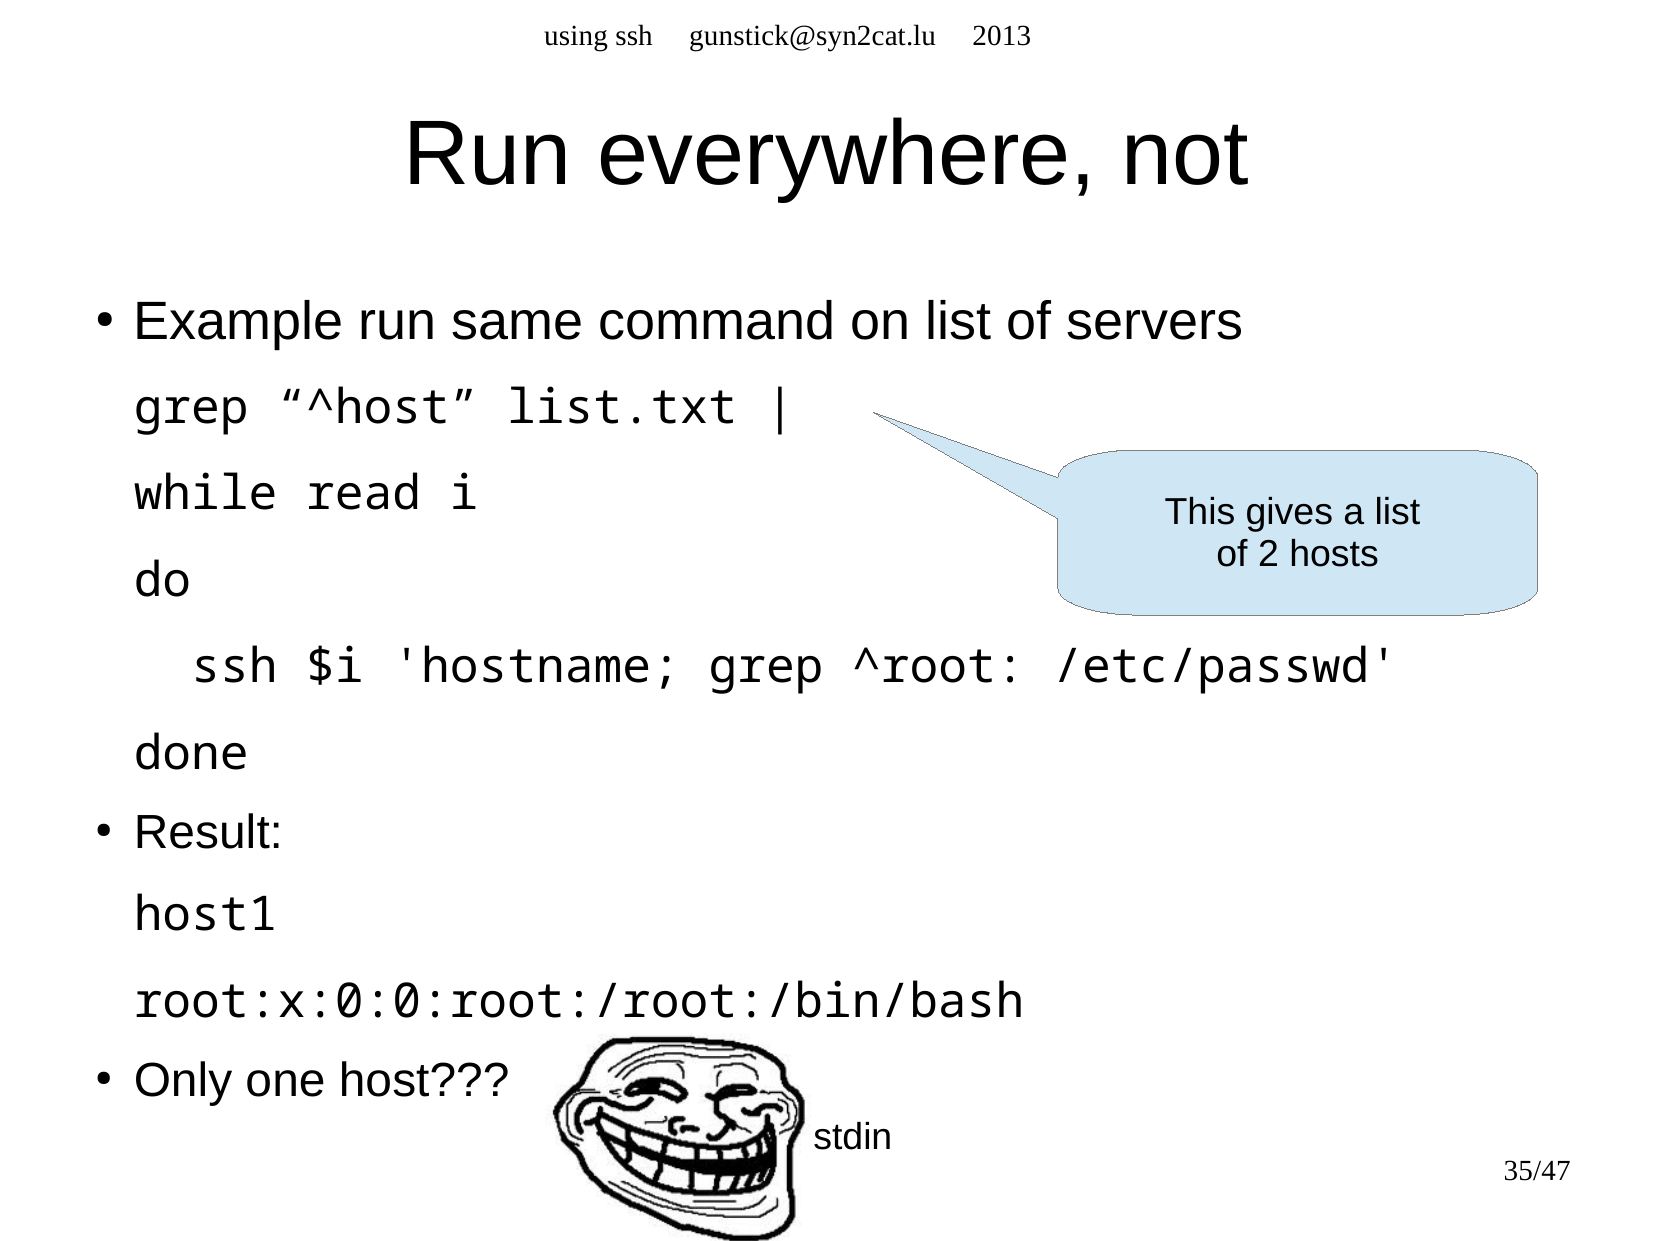

using ssh gunstick@syn2cat.lu 2013
# Run everywhere, not
Example run same command on list of servers
grep “^host” list.txt |
while read i
do
 ssh $i 'hostname; grep ^root: /etc/passwd'
done
Result:
host1
root:x:0:0:root:/root:/bin/bash
Only one host???
This gives a list
of 2 hosts
 stdin
35